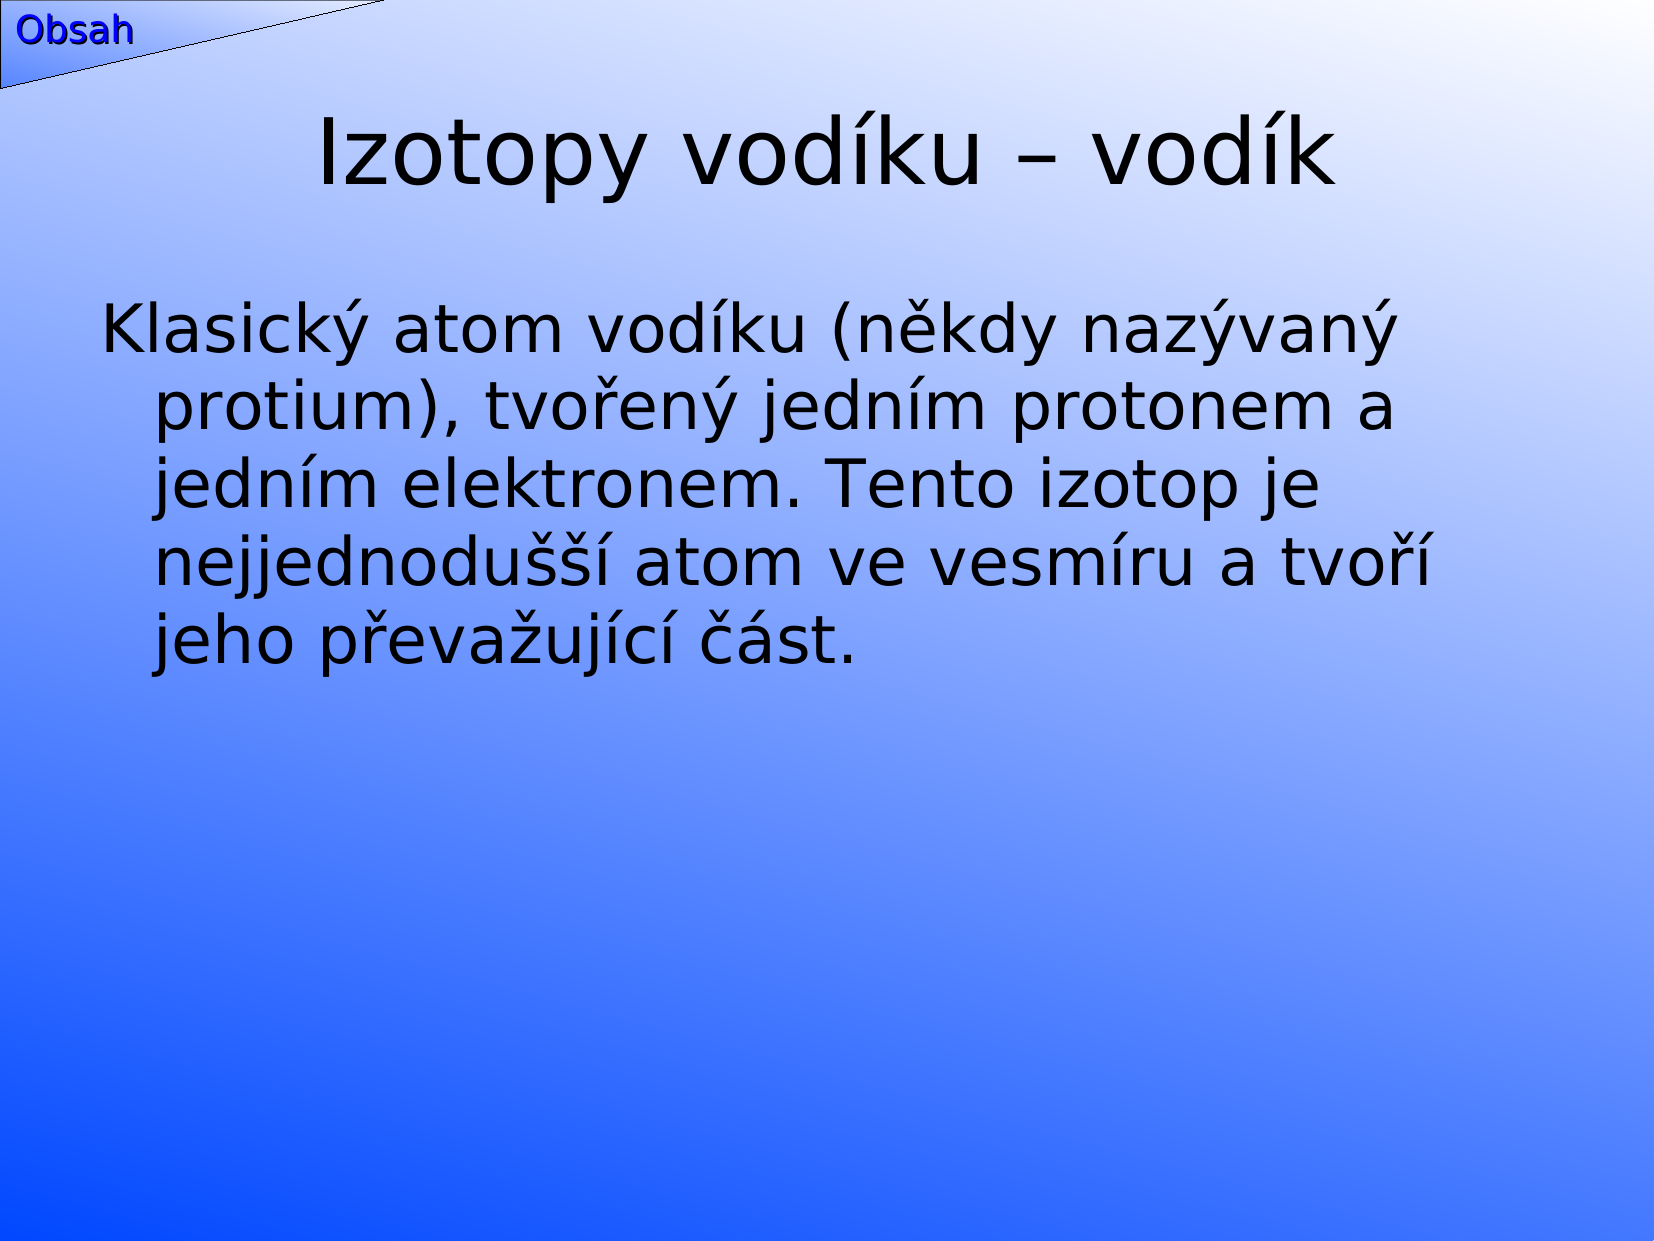

Obsah
# Izotopy vodíku – vodík
Klasický atom vodíku (někdy nazývaný protium), tvořený jedním protonem a jedním elektronem. Tento izotop je nejjednodušší atom ve vesmíru a tvoří jeho převažující část.